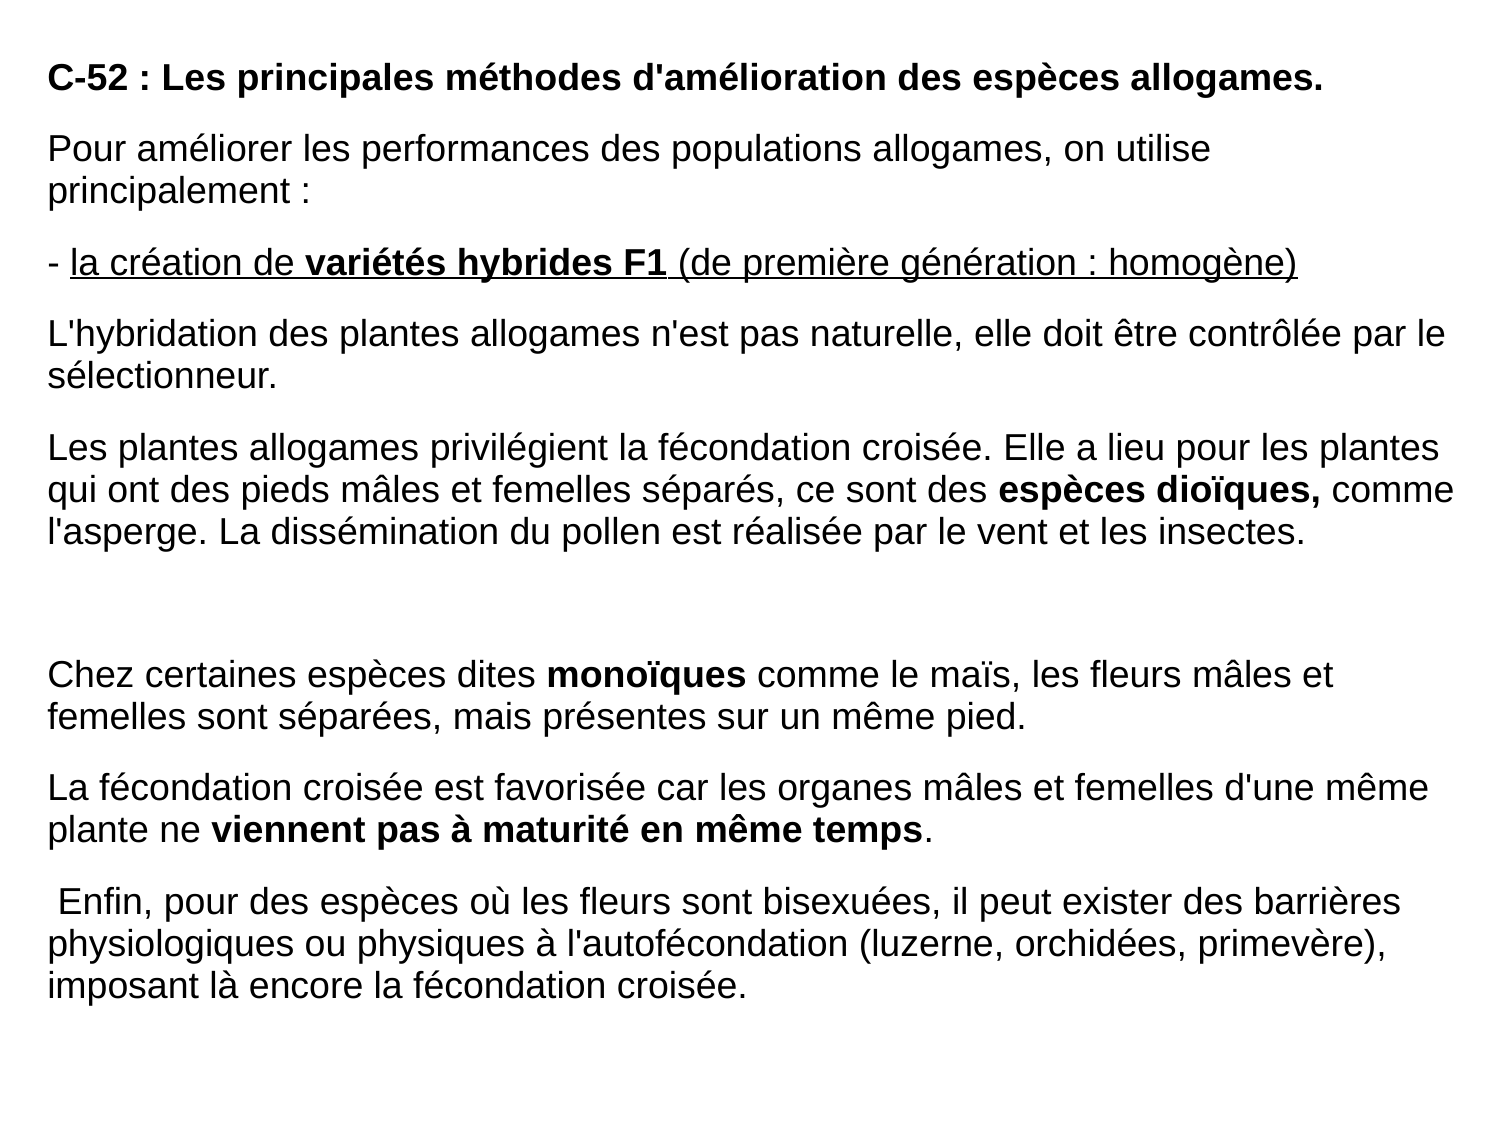

# C-52 : Les principales méthodes d'amélioration des espèces allogames.
Pour améliorer les performances des populations allogames, on utilise principalement :
- la création de variétés hybrides F1 (de première génération : homogène)
L'hybridation des plantes allogames n'est pas naturelle, elle doit être contrôlée par le sélectionneur.
Les plantes allogames privilégient la fécondation croisée. Elle a lieu pour les plantes qui ont des pieds mâles et femelles séparés, ce sont des espèces dioïques, comme l'asperge. La dissémination du pollen est réalisée par le vent et les insectes.
Chez certaines espèces dites monoïques comme le maïs, les fleurs mâles et femelles sont séparées, mais présentes sur un même pied.
La fécondation croisée est favorisée car les organes mâles et femelles d'une même plante ne viennent pas à maturité en même temps.
 Enfin, pour des espèces où les fleurs sont bisexuées, il peut exister des barrières physiologiques ou physiques à l'autofécondation (luzerne, orchidées, primevère), imposant là encore la fécondation croisée.